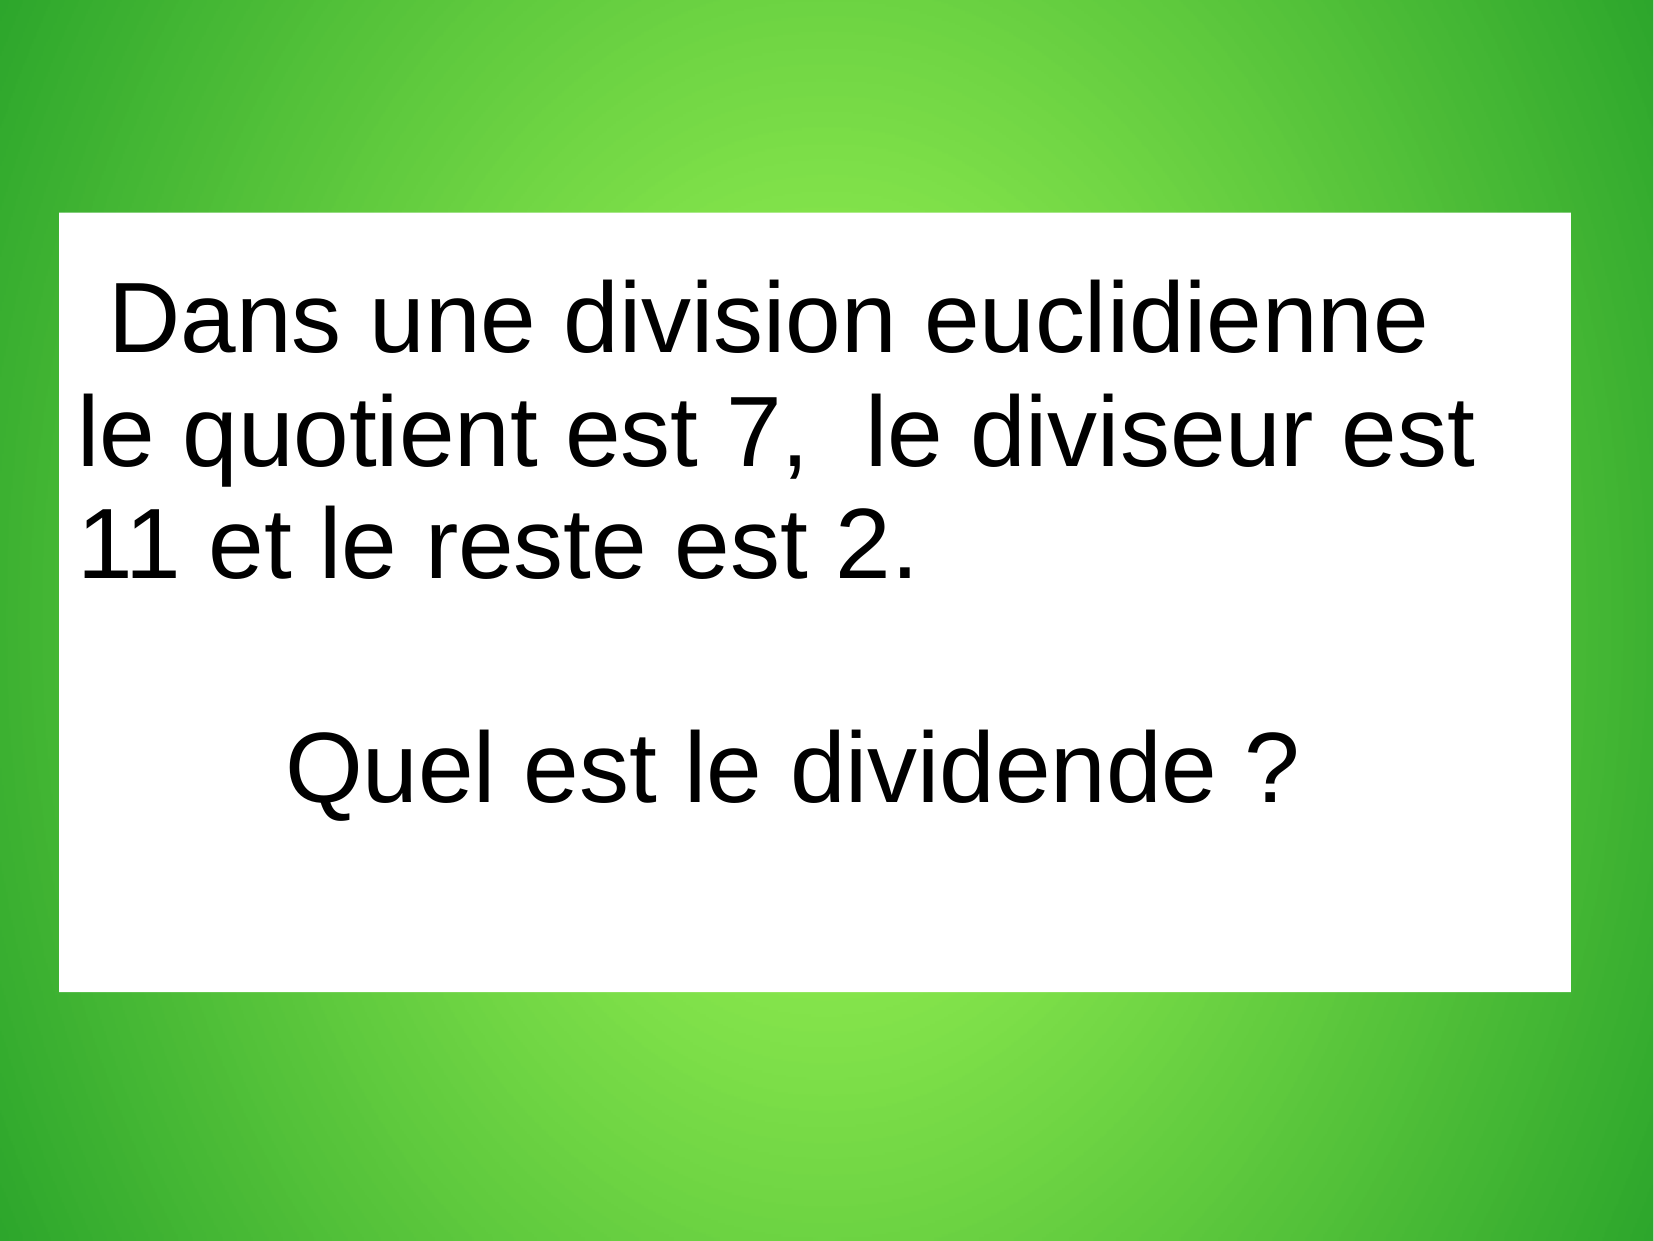

#
 Dans une division euclidienne le quotient est 7, le diviseur est 11 et le reste est 2.
Quel est le dividende ?